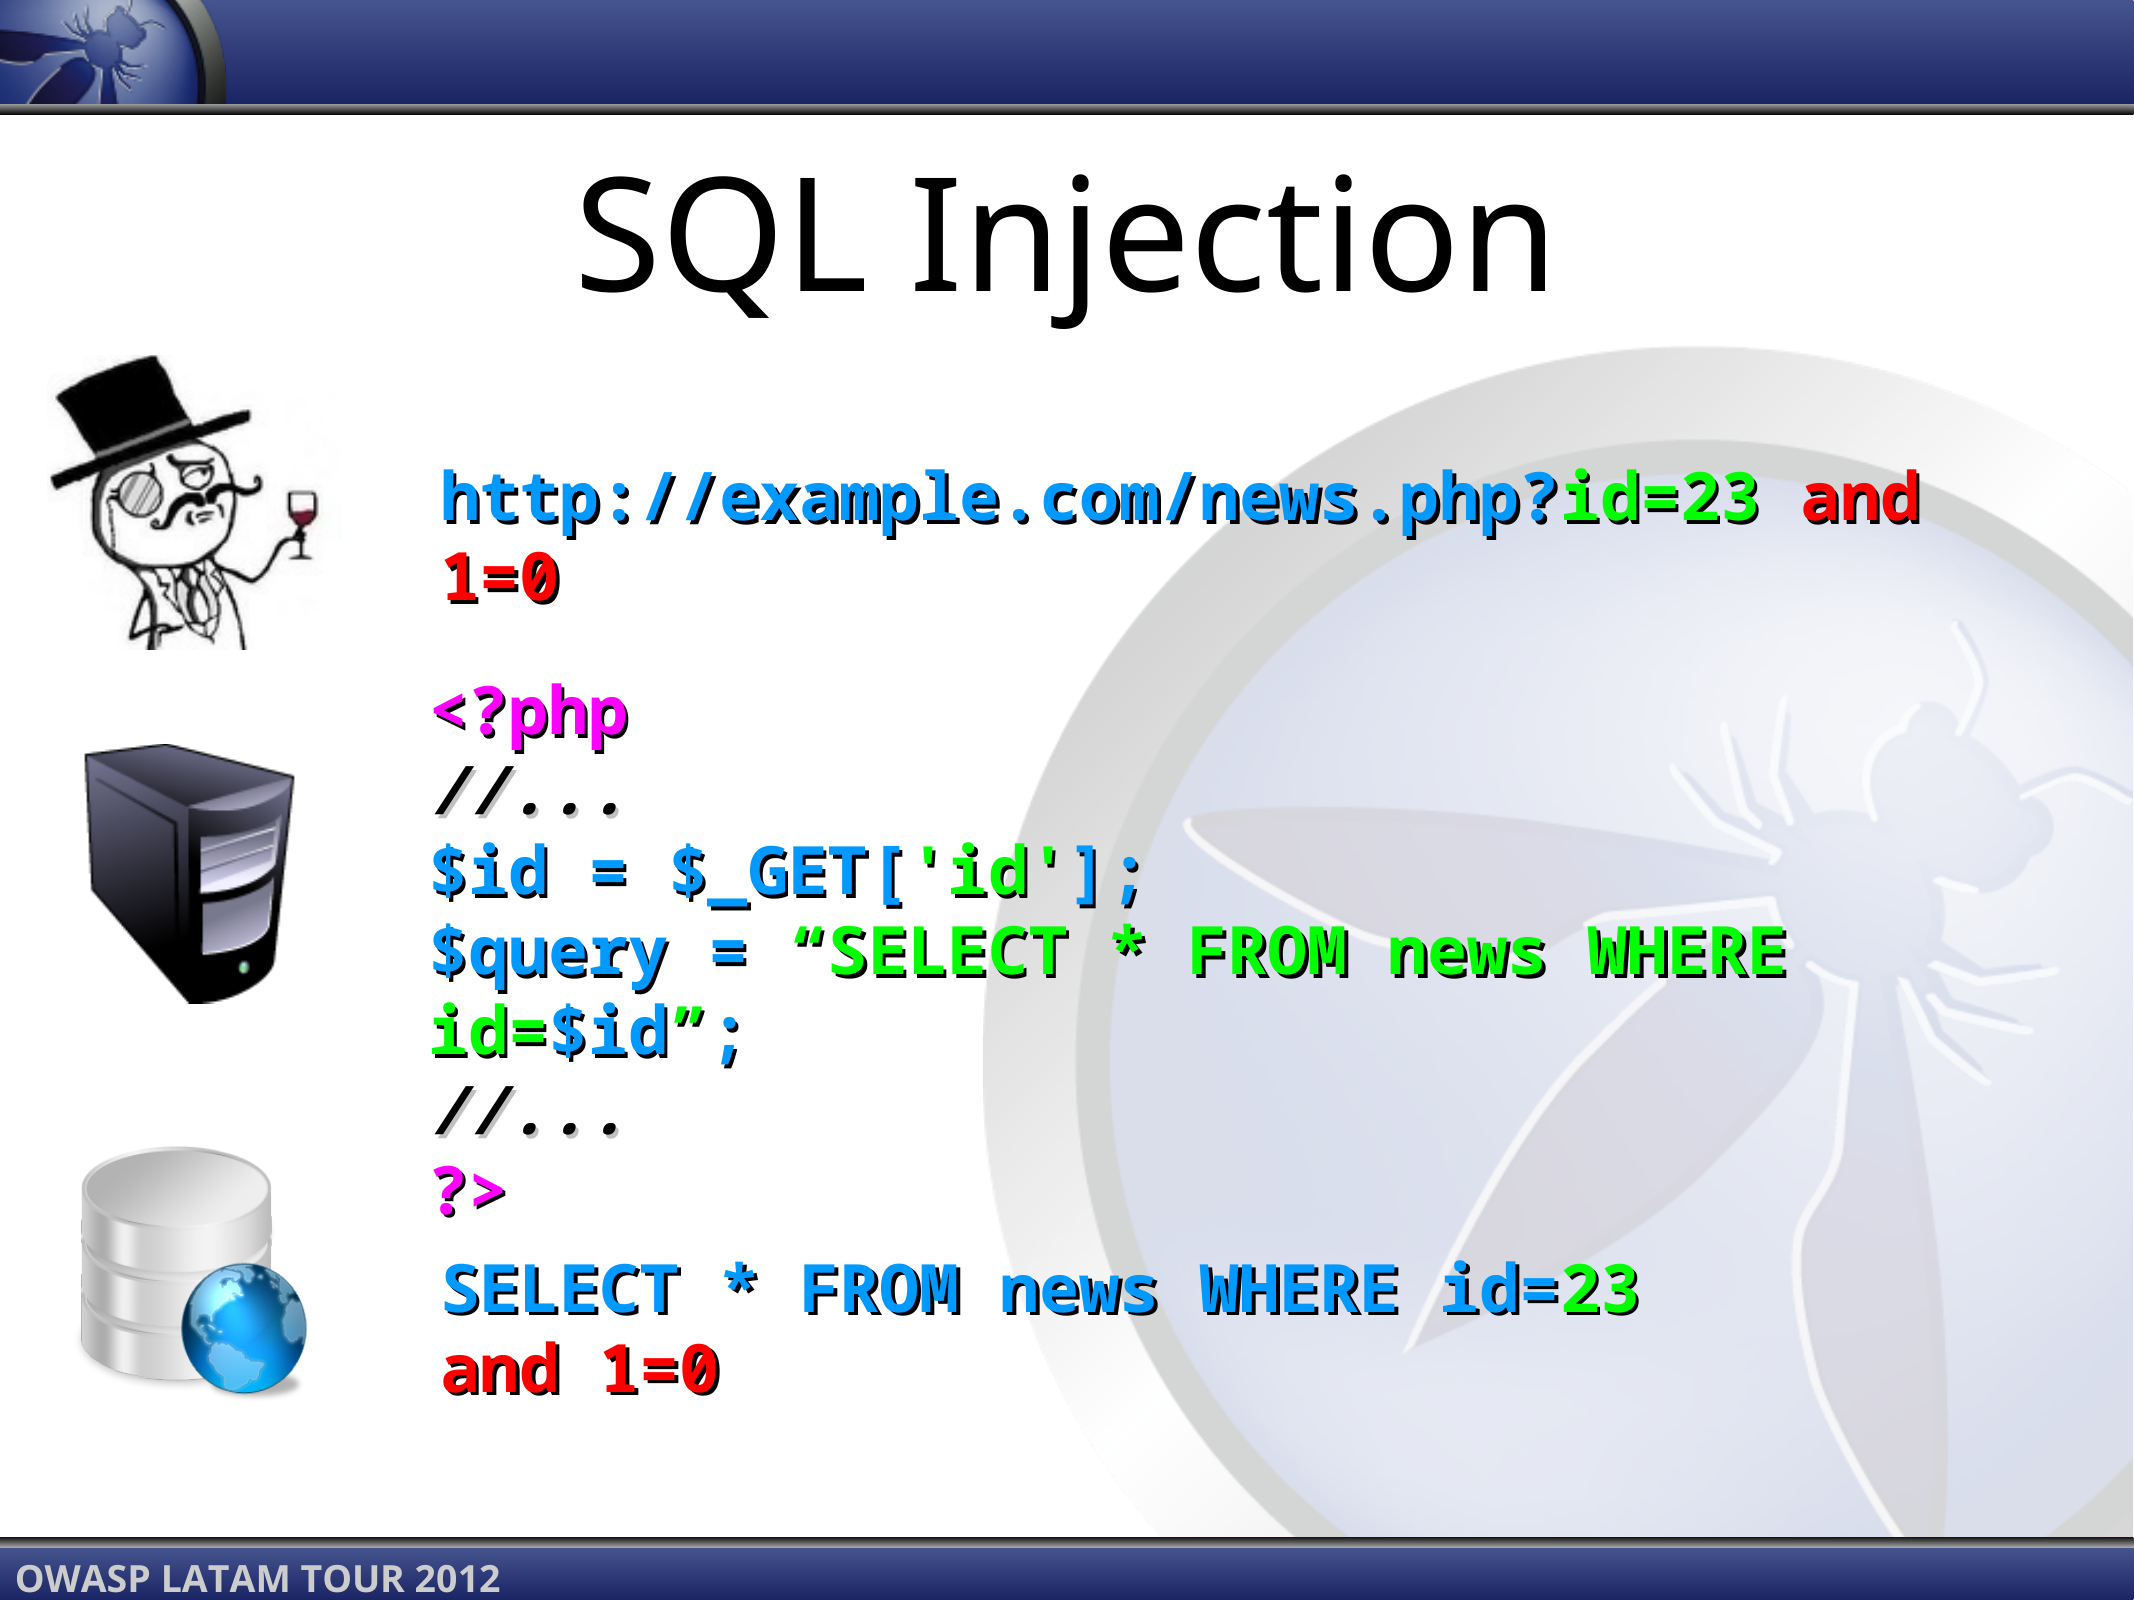

# SQL Injection
http://example.com/news.php?id=23 and 1=0
<?php
//...
$id = $_GET['id'];
$query = “SELECT * FROM news WHERE id=$id”;
//...
?>
SELECT * FROM news WHERE id=23 and 1=0